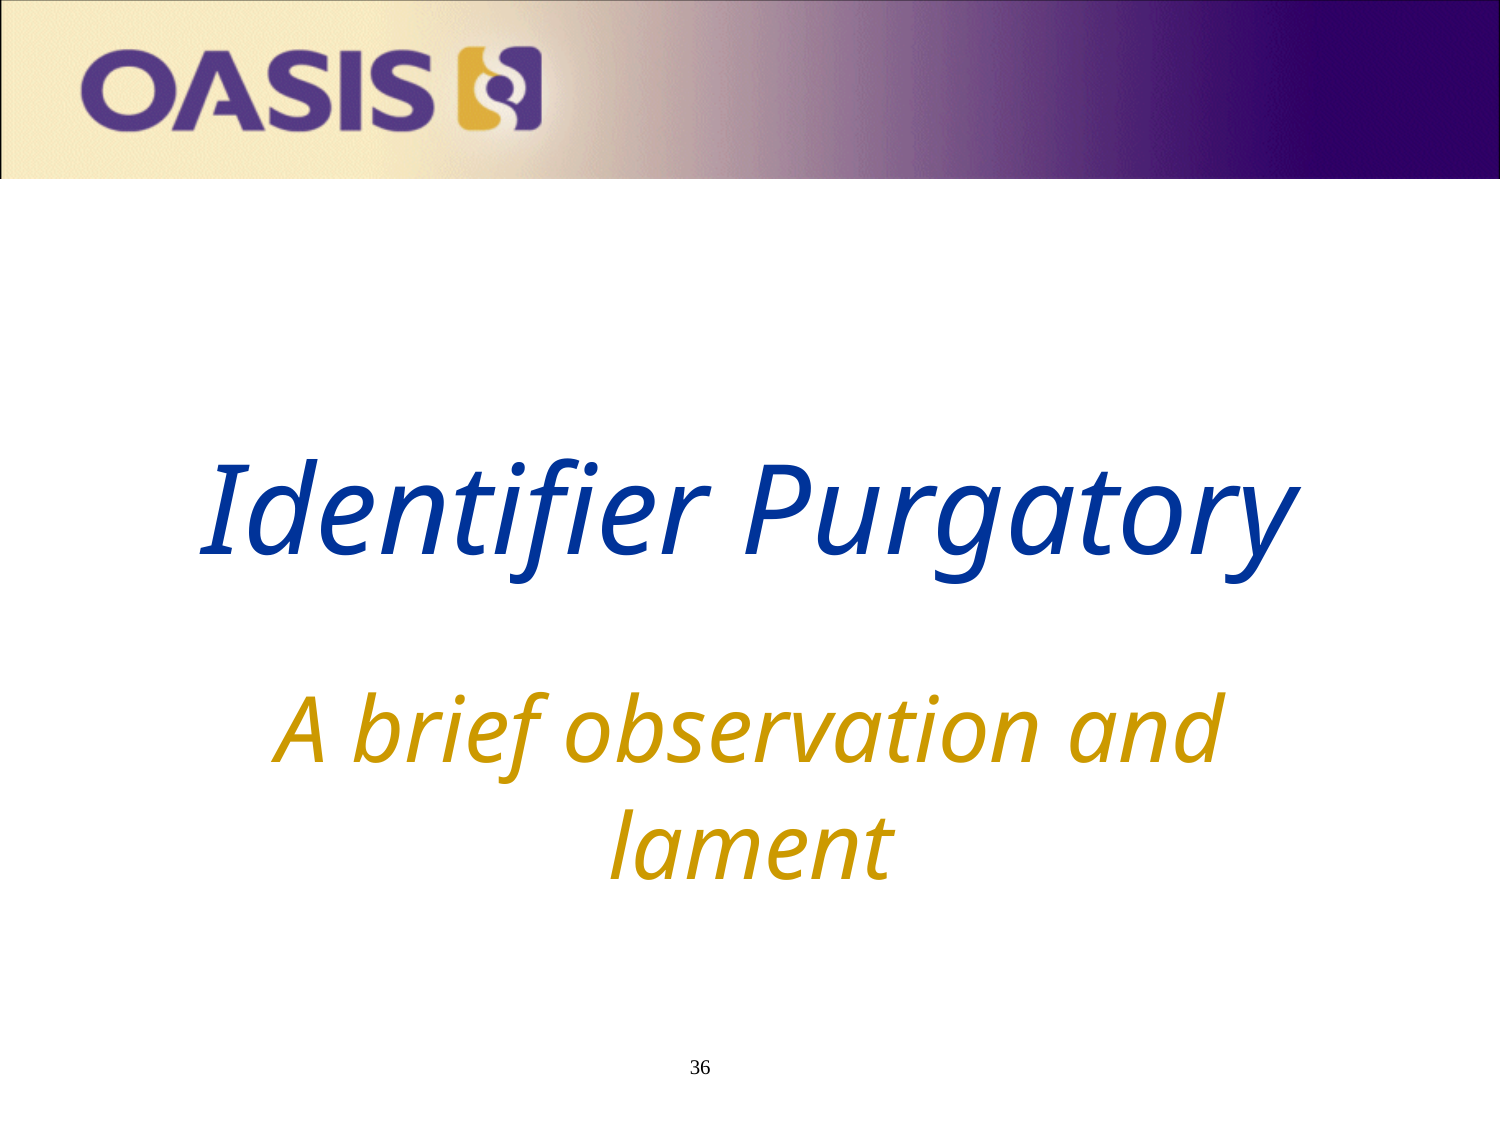

# Identifier Purgatory
A brief observation and lament